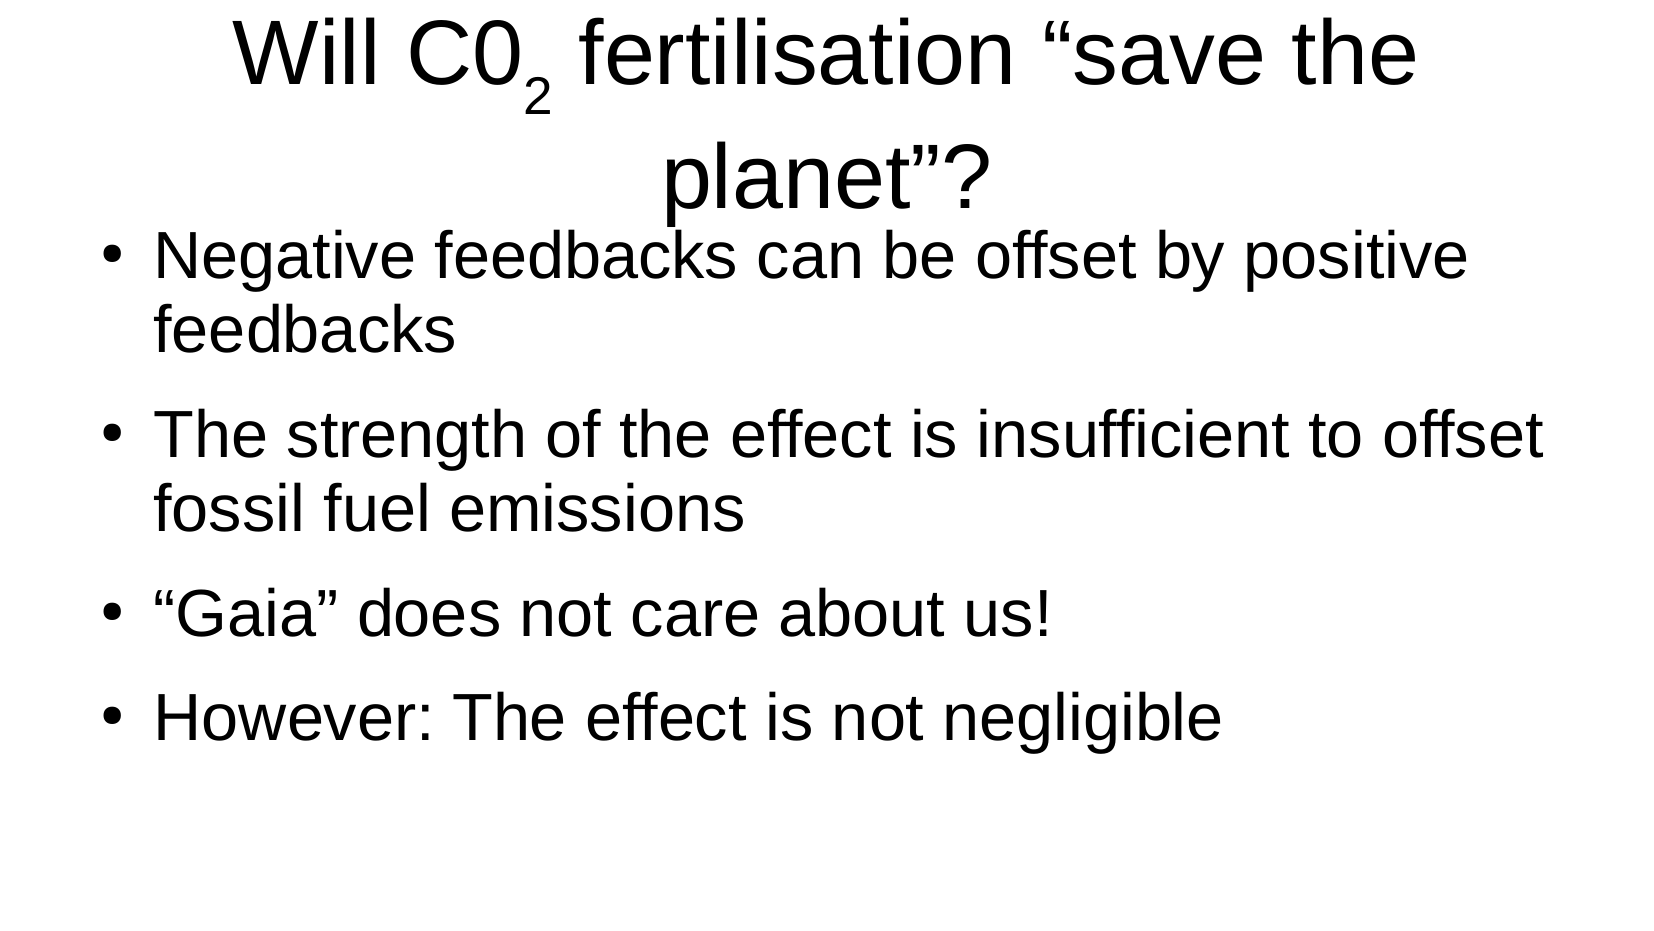

# Will C02 fertilisation “save the planet”?
Negative feedbacks can be offset by positive feedbacks
The strength of the effect is insufficient to offset fossil fuel emissions
“Gaia” does not care about us!
However: The effect is not negligible